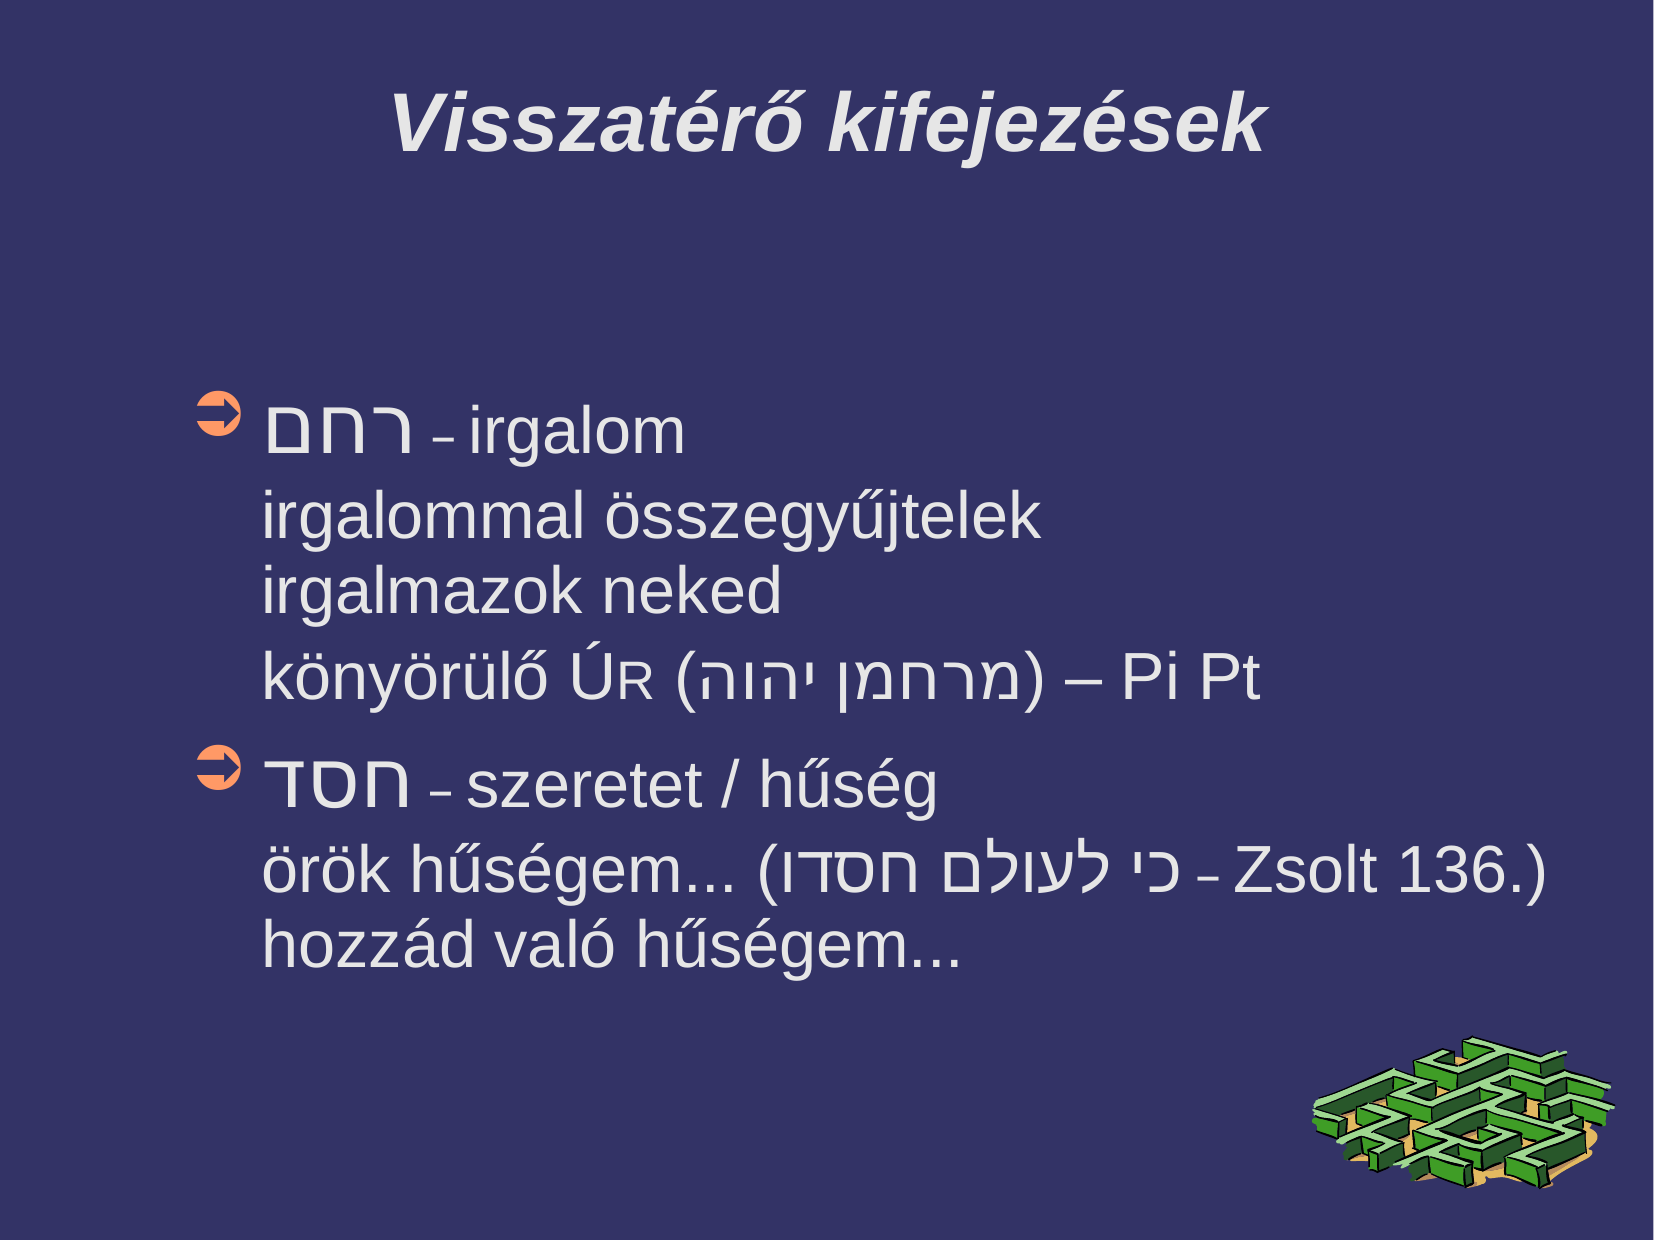

# Visszatérő kifejezések
רחם – irgalom
irgalommal összegyűjtelek
irgalmazok neked
könyörülő ÚR (מרחמן יהוה) – Pi Pt
חסד – szeretet / hűség
örök hűségem... (כי לעולם חסדו – Zsolt 136.)
hozzád való hűségem...